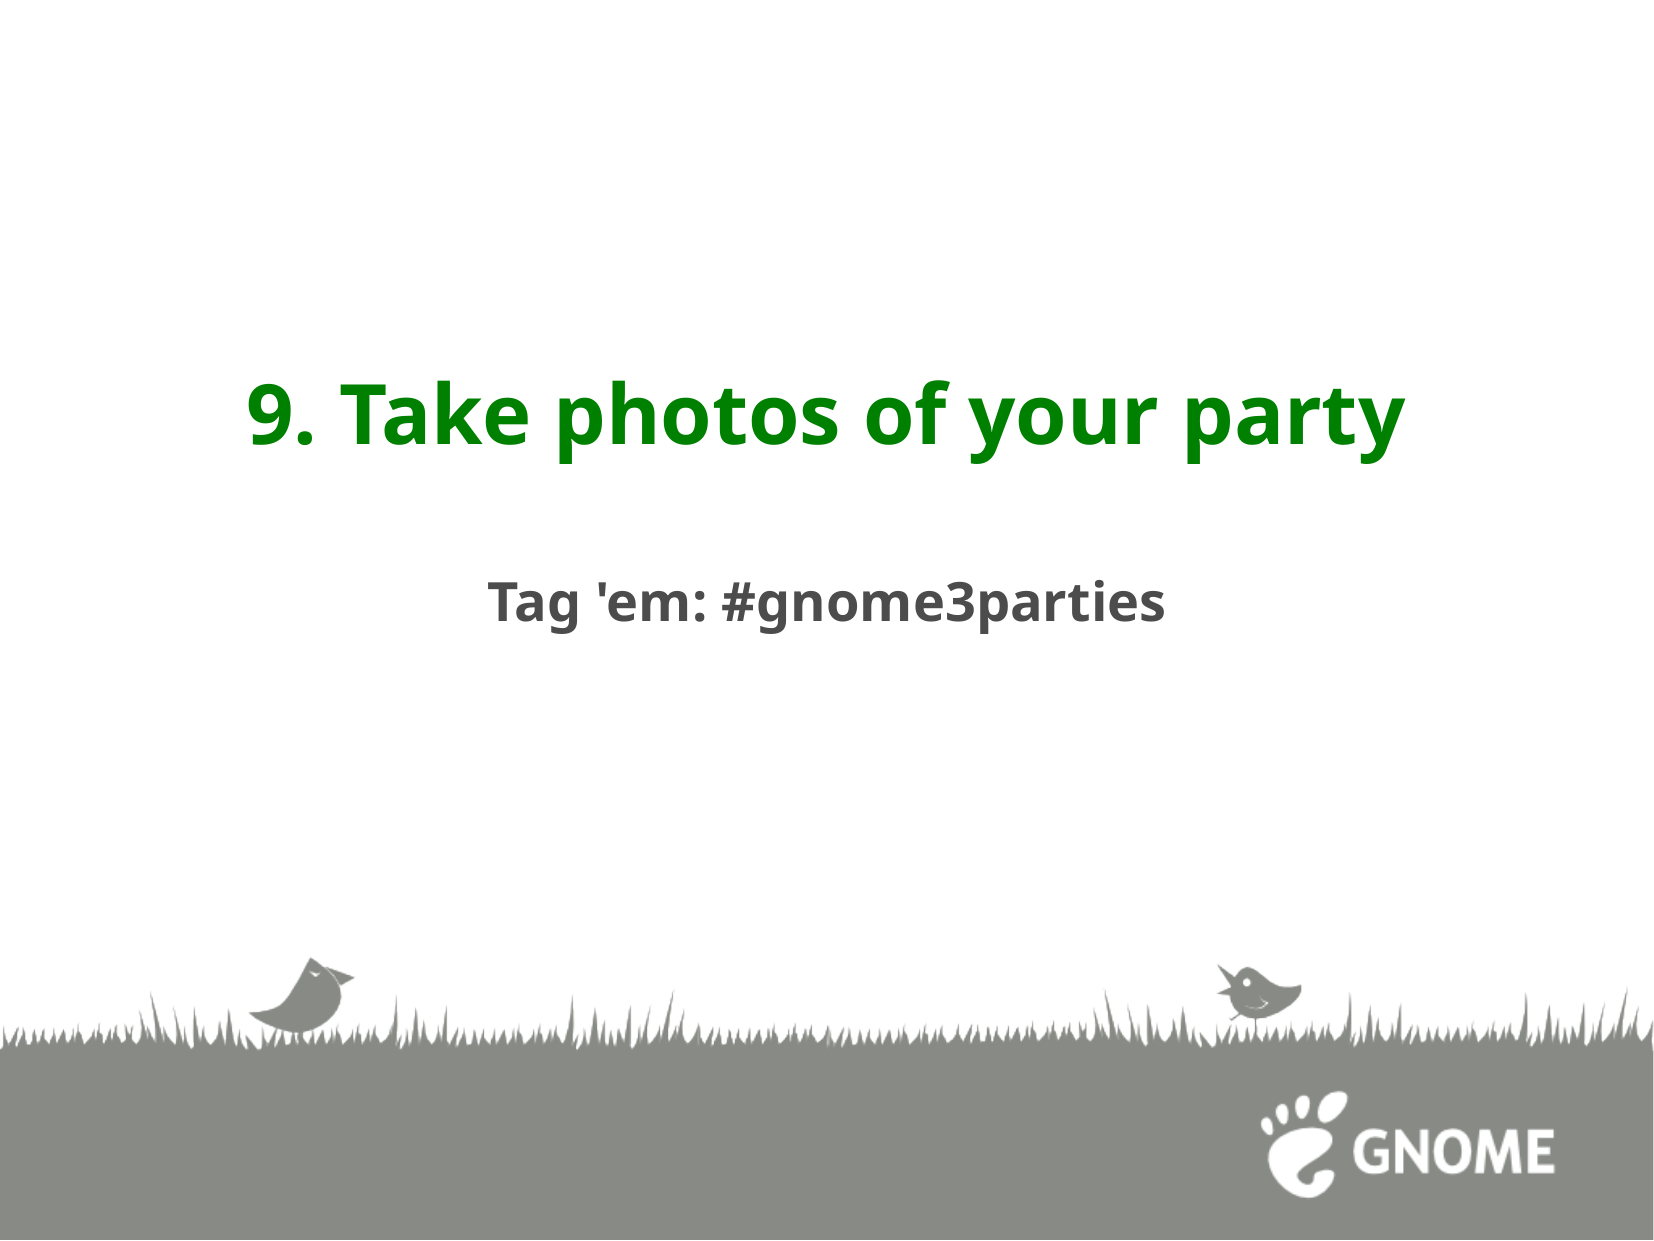

9. Take photos of your party
Tag 'em: #gnome3parties